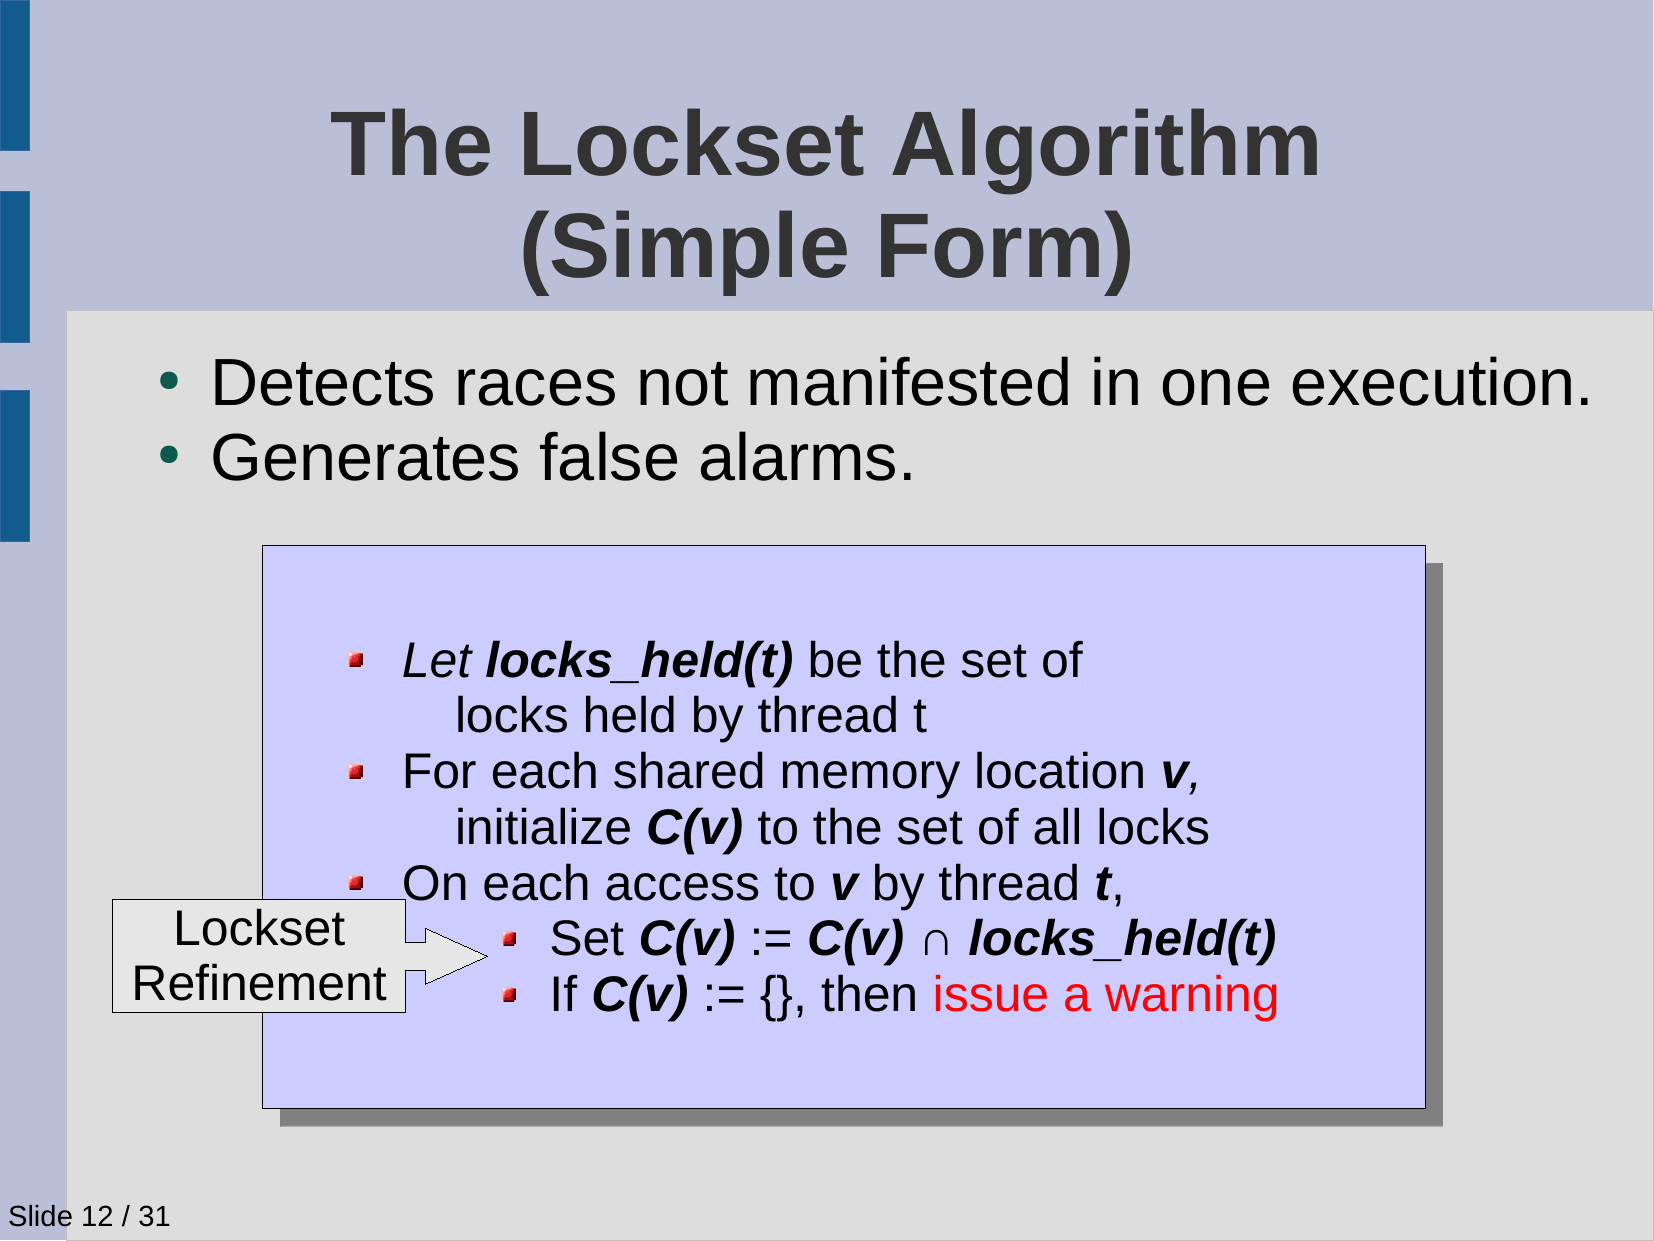

# The Lockset Algorithm (Simple Form)
Detects races not manifested in one execution.
Generates false alarms.
Let locks_held(t) be the set of
locks held by thread t
For each shared memory location v,
initialize C(v) to the set of all locks
On each access to v by thread t,
Set C(v) := C(v) ∩ locks_held(t)
If C(v) := {}, then issue a warning
Lockset
Refinement
Slide 12 / 31